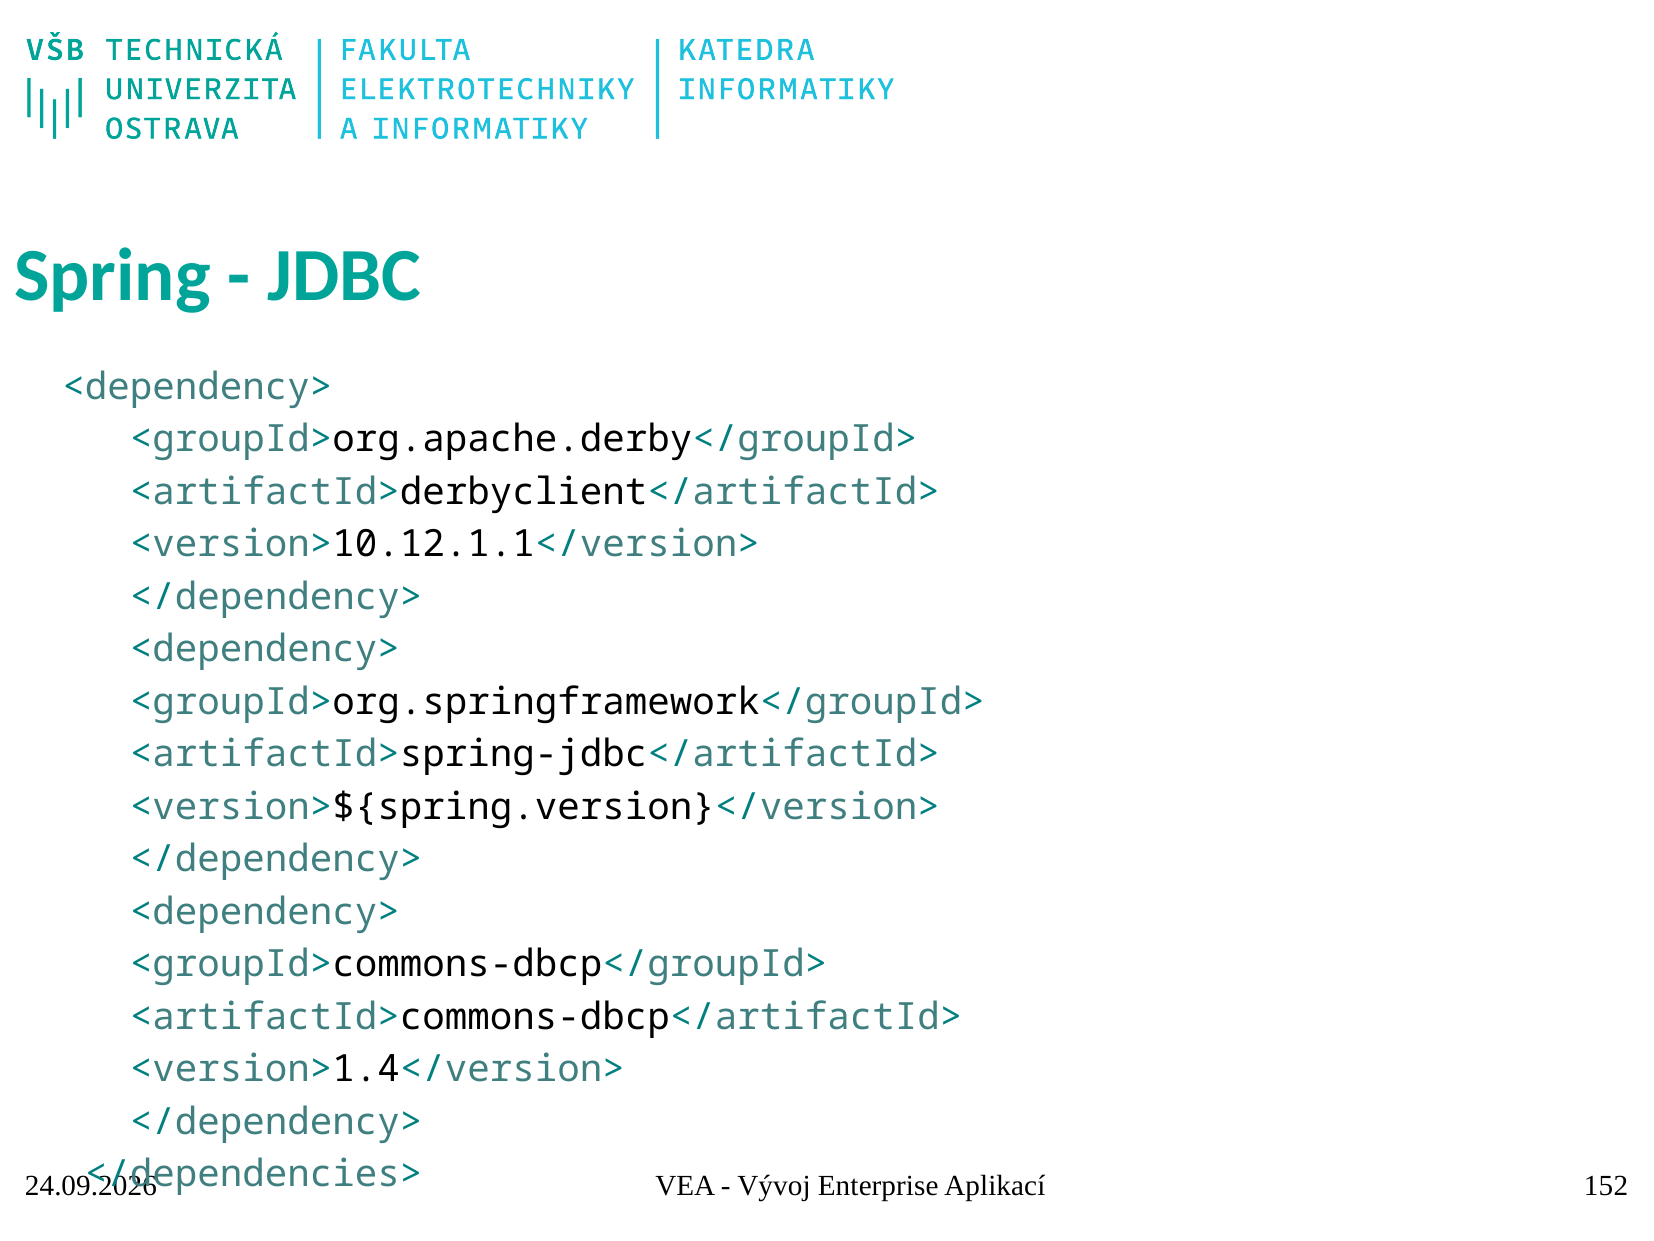

Spring - JDBC
# <dependency>
 <groupId>org.apache.derby</groupId>
 <artifactId>derbyclient</artifactId>
 <version>10.12.1.1</version>
 </dependency>
 <dependency>
 <groupId>org.springframework</groupId>
 <artifactId>spring-jdbc</artifactId>
 <version>${spring.version}</version>
 </dependency>
 <dependency>
 <groupId>commons-dbcp</groupId>
 <artifactId>commons-dbcp</artifactId>
 <version>1.4</version>
 </dependency>
 </dependencies>
VEA - Vývoj Enterprise Aplikací
152